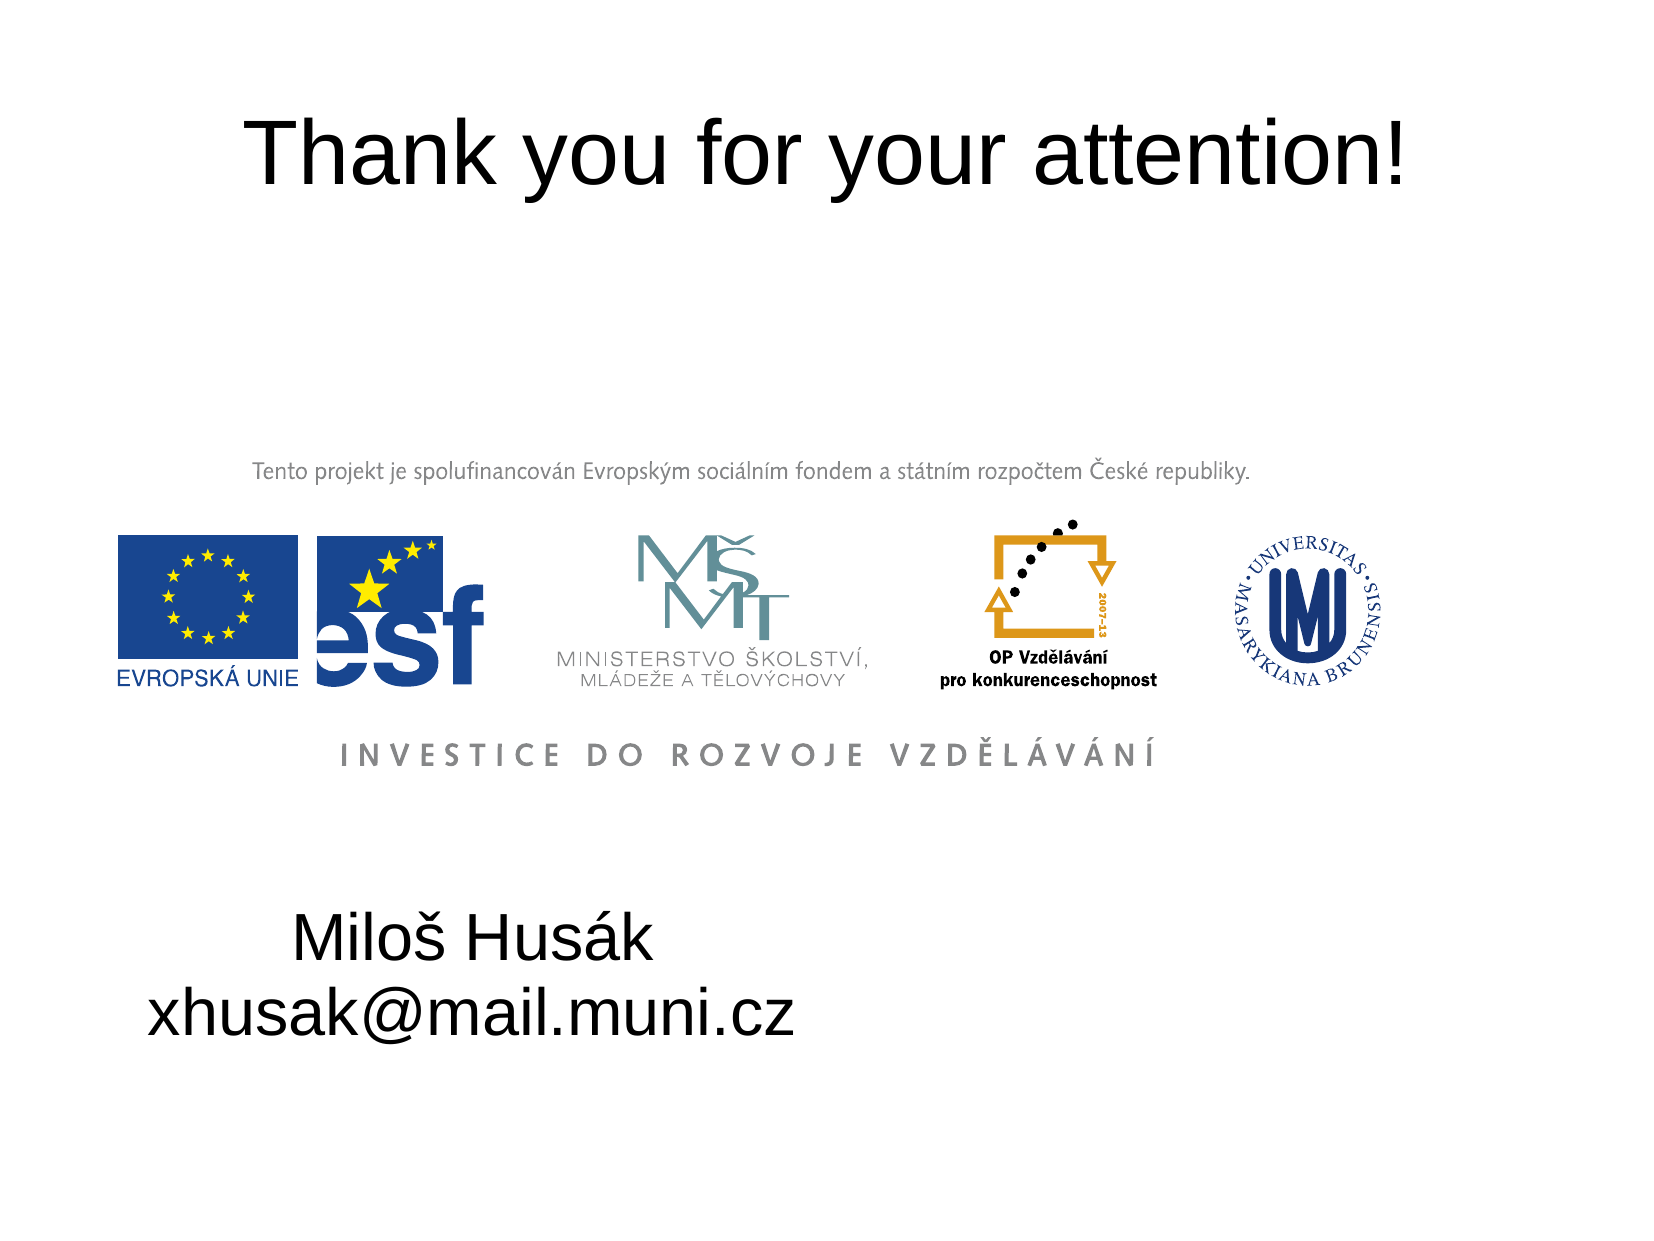

# Thank you for your attention!
Miloš Husák
xhusak@mail.muni.cz